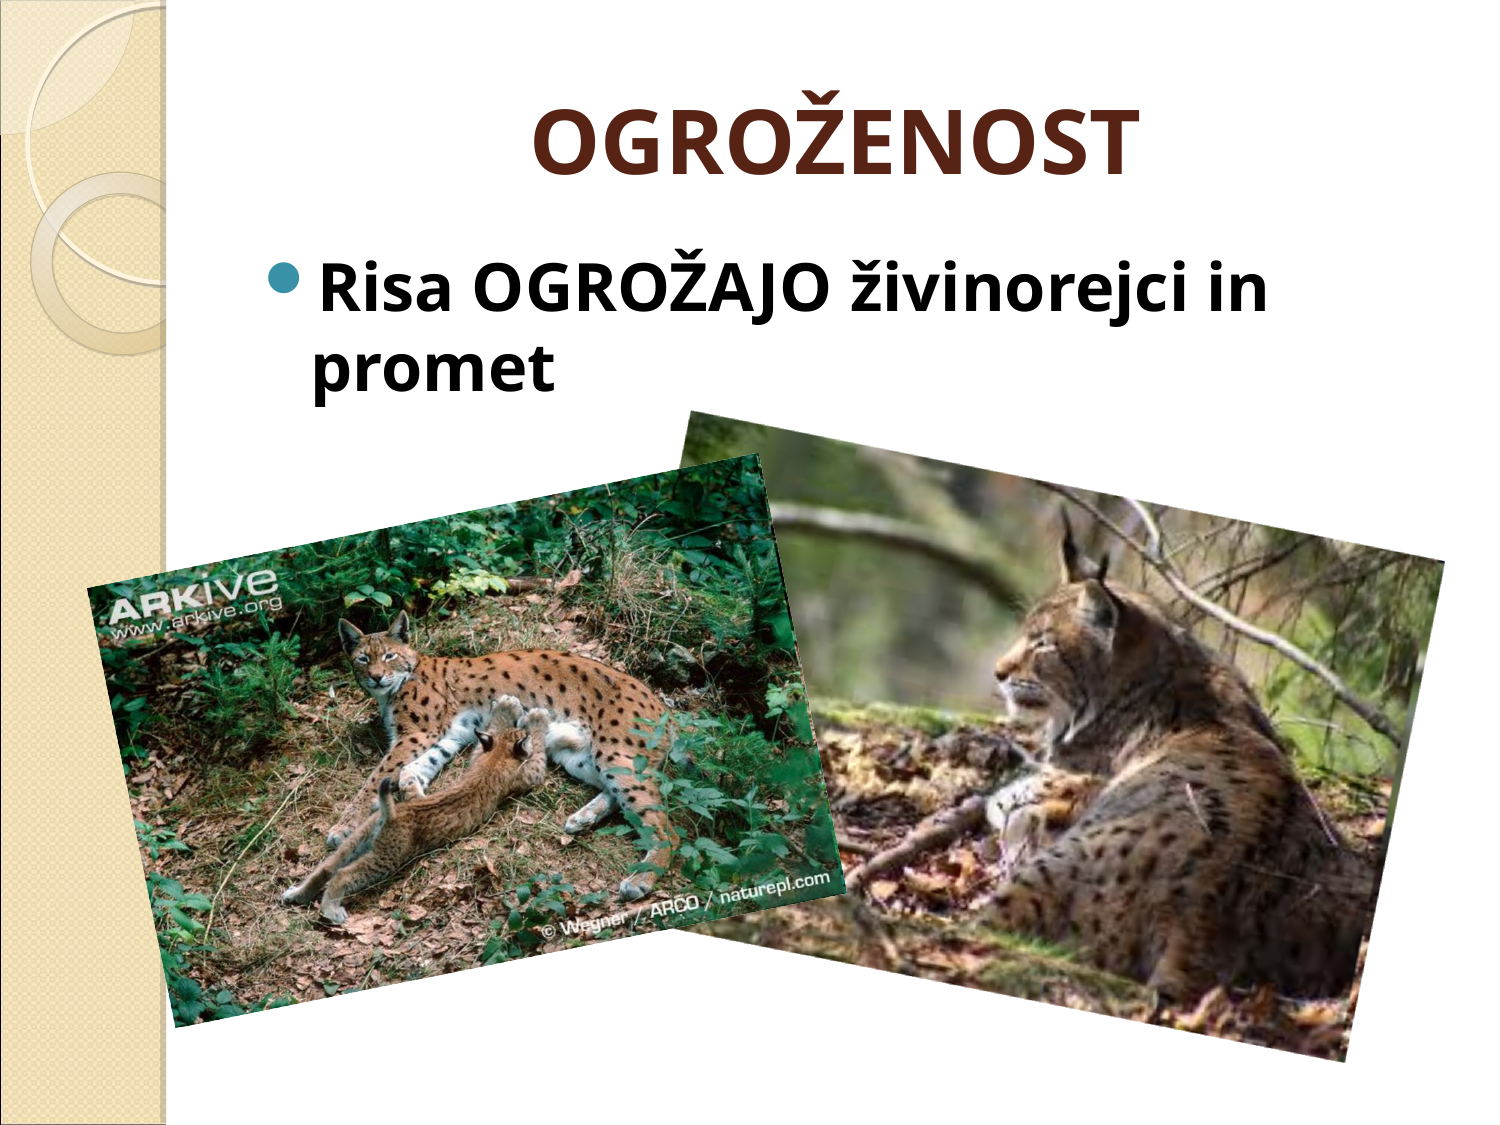

# OGROŽENOST
Risa OGROŽAJO živinorejci in promet